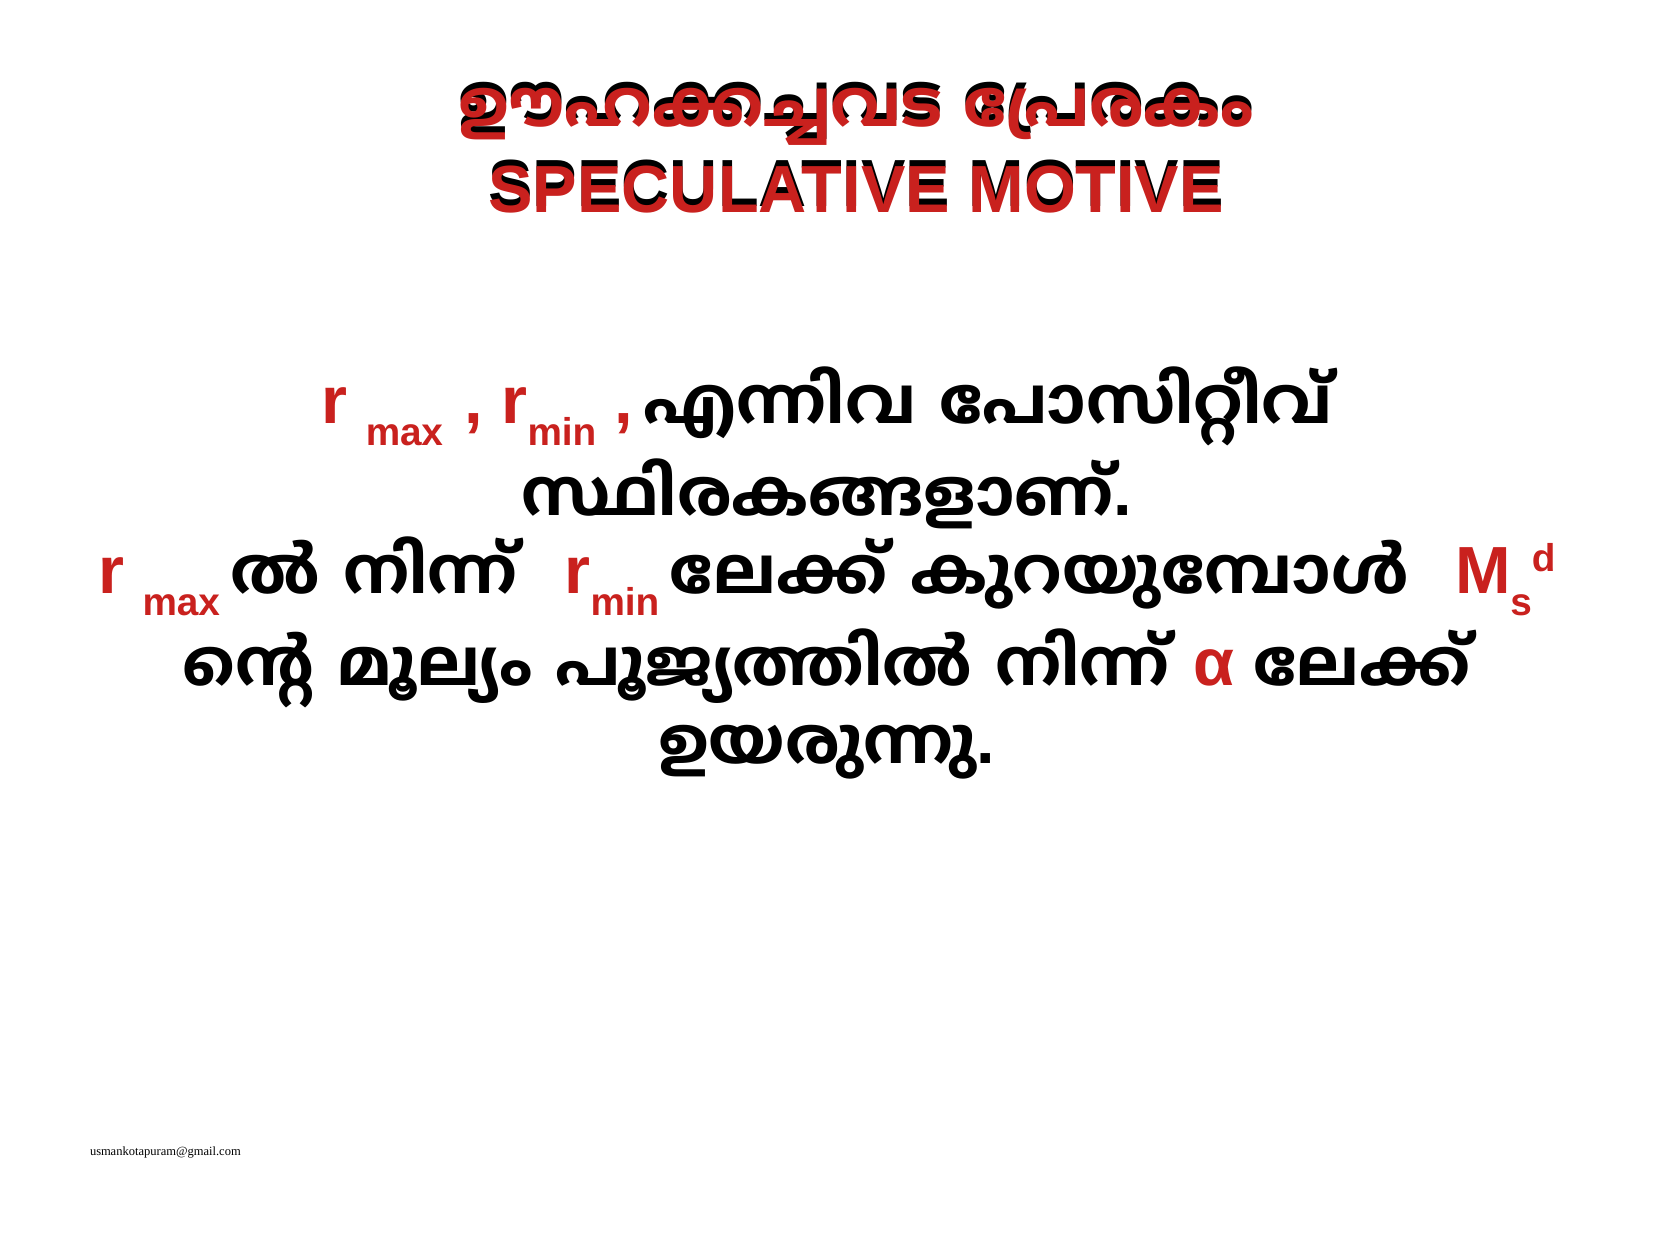

# ഊഹക്കച്ചവട പ്രേരകം SPECULATIVE MOTIVE
ഊഹക്കച്ചവട പ്രേരകം
SPECULATIVE MOTIVE
r max , rmin , എന്നിവ പോസിറ്റീവ് സ്ഥിരകങ്ങളാണ്.
r max ൽ നിന്ന് rmin ലേക്ക് കുറയുമ്പോൾ Msd ന്റെ മൂല്യം പൂജ്യത്തിൽ നിന്ന് α ലേക്ക് ഉയരുന്നു.